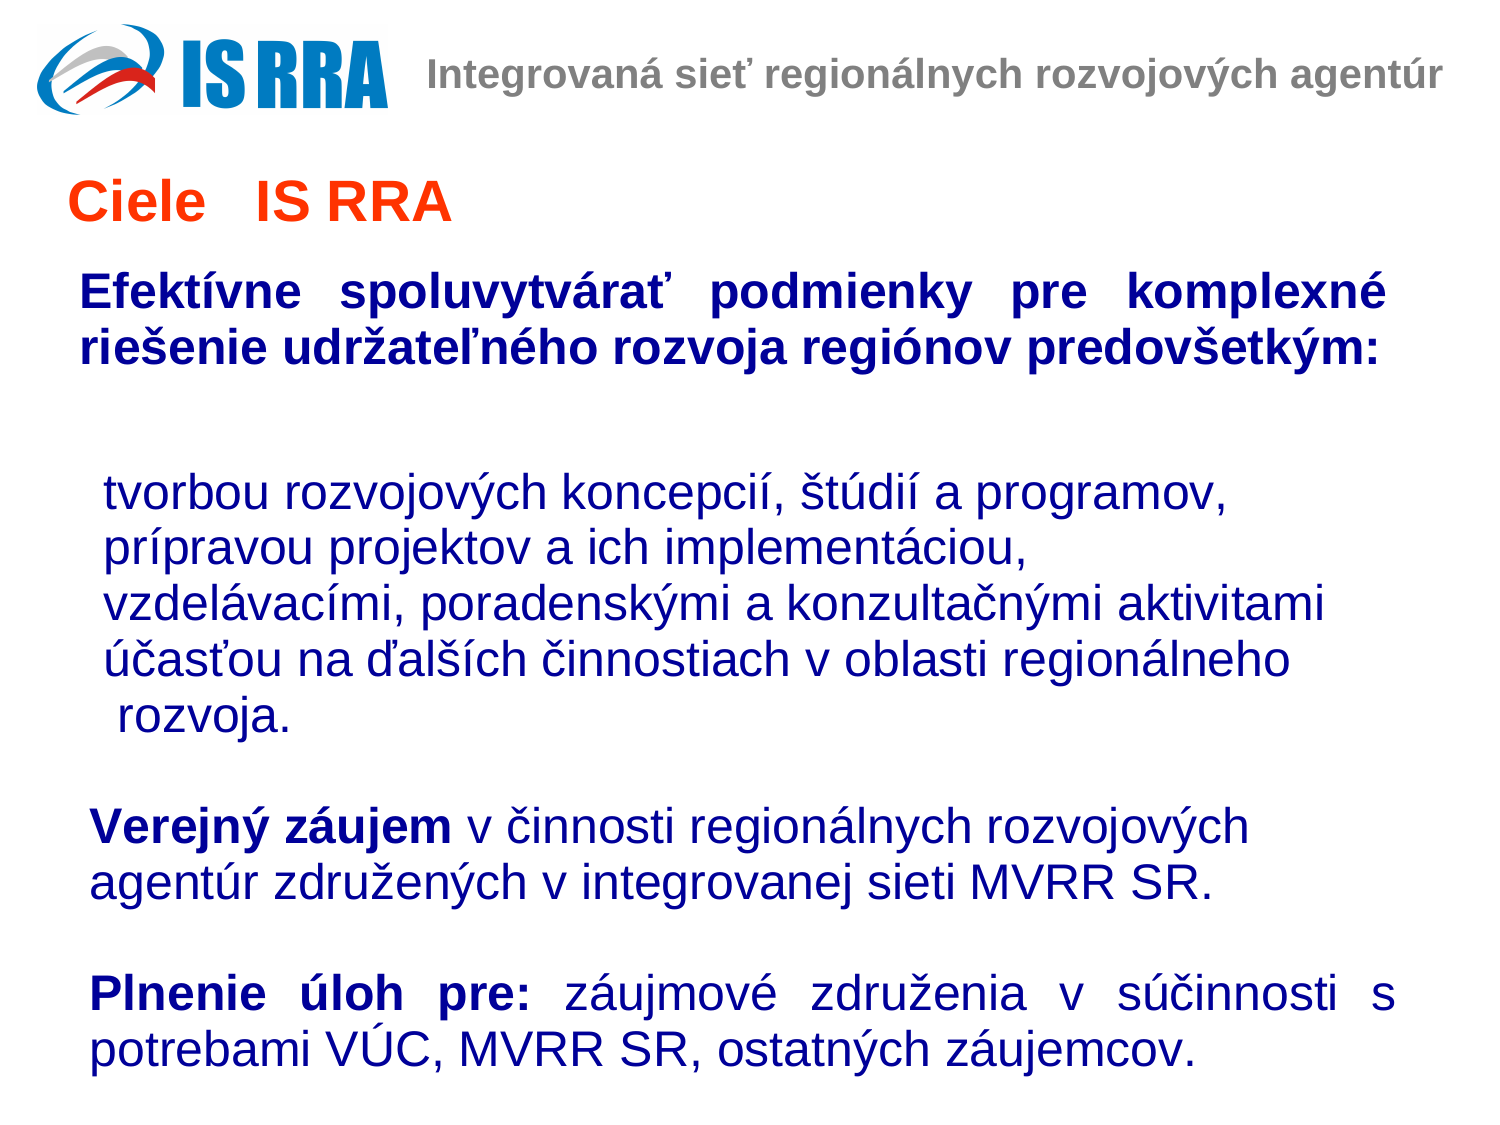

Integrovaná sieť regionálnych rozvojových agentúr
Ciele IS RRA
Efektívne spoluvytvárať podmienky pre komplexné riešenie udržateľného rozvoja regiónov predovšetkým:
 tvorbou rozvojových koncepcií, štúdií a programov,
 prípravou projektov a ich implementáciou,
 vzdelávacími, poradenskými a konzultačnými aktivitami
 účasťou na ďalších činnostiach v oblasti regionálneho
 rozvoja.
Verejný záujem v činnosti regionálnych rozvojových agentúr združených v integrovanej sieti MVRR SR.
Plnenie úloh pre: záujmové združenia v súčinnosti s potrebami VÚC, MVRR SR, ostatných záujemcov.